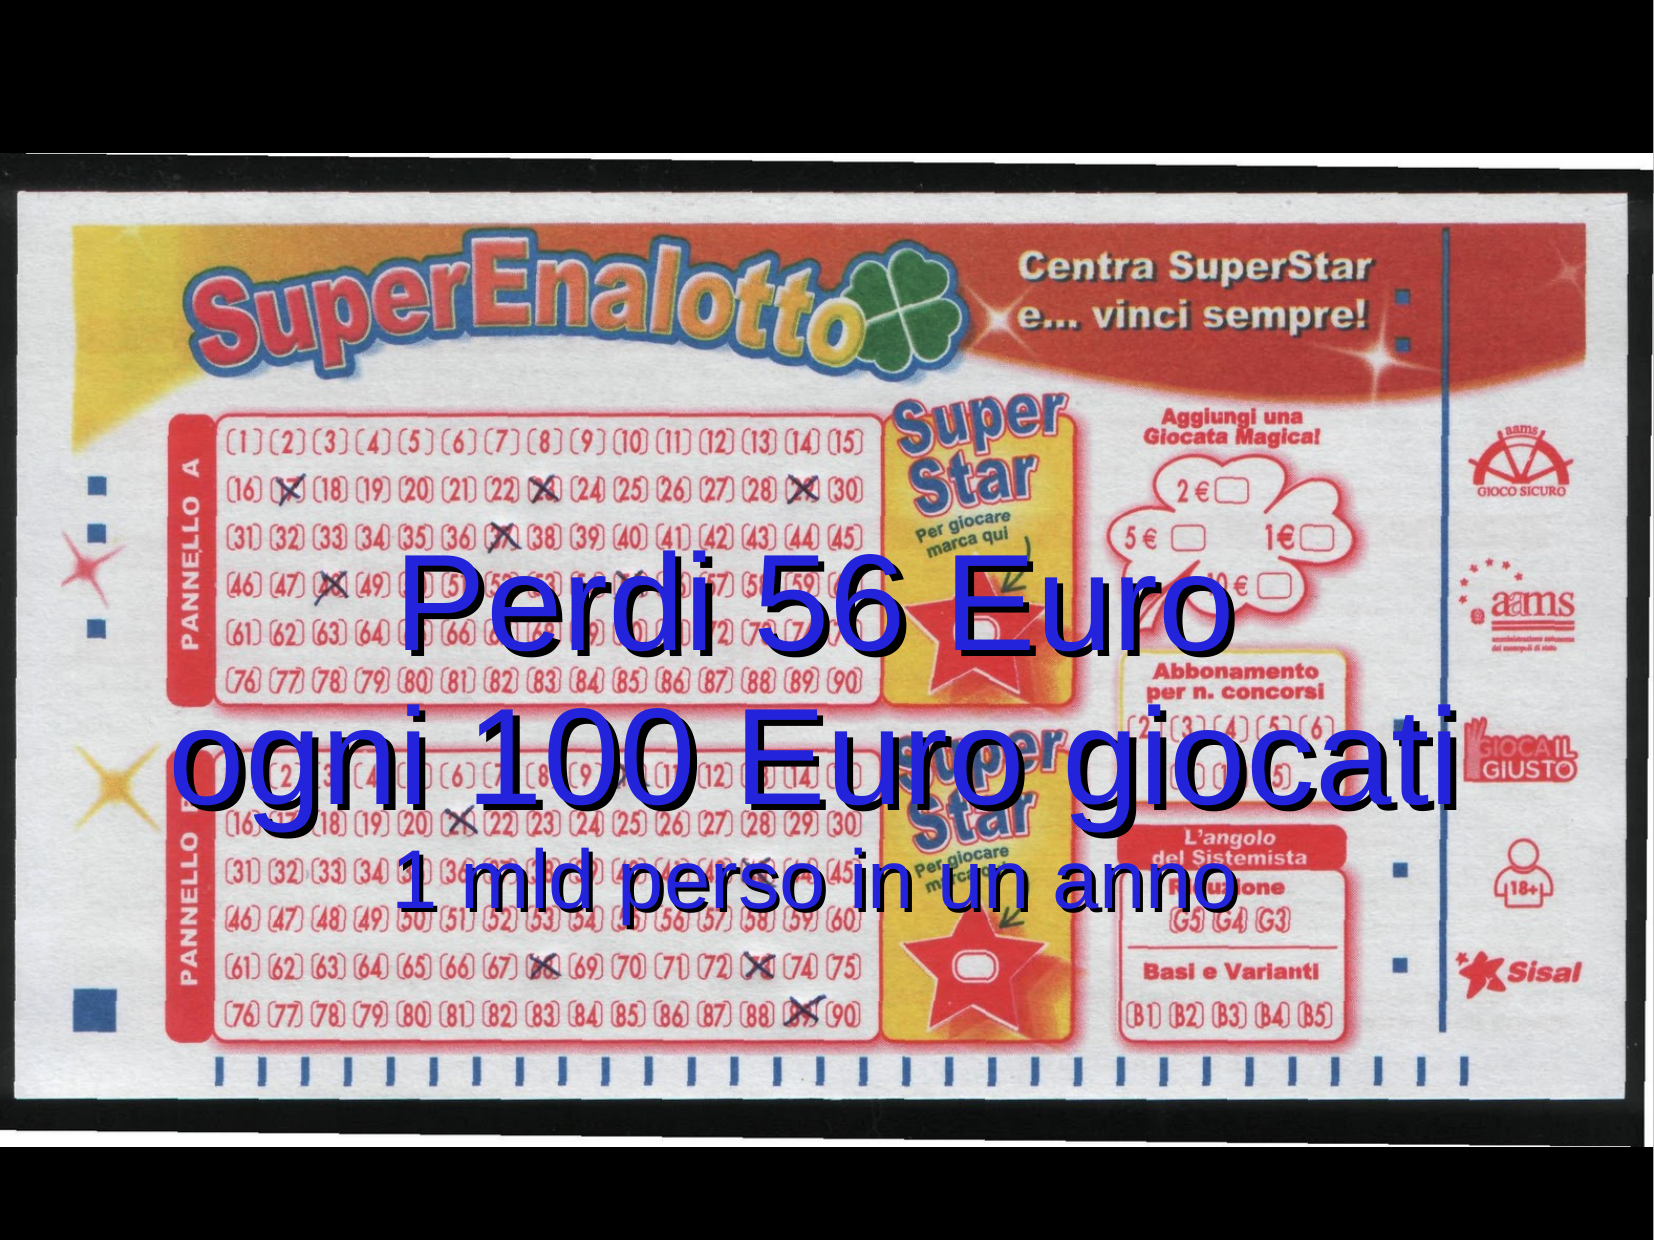

# Perdi 56 Euro ogni 100 Euro giocati 1 mld perso in un anno